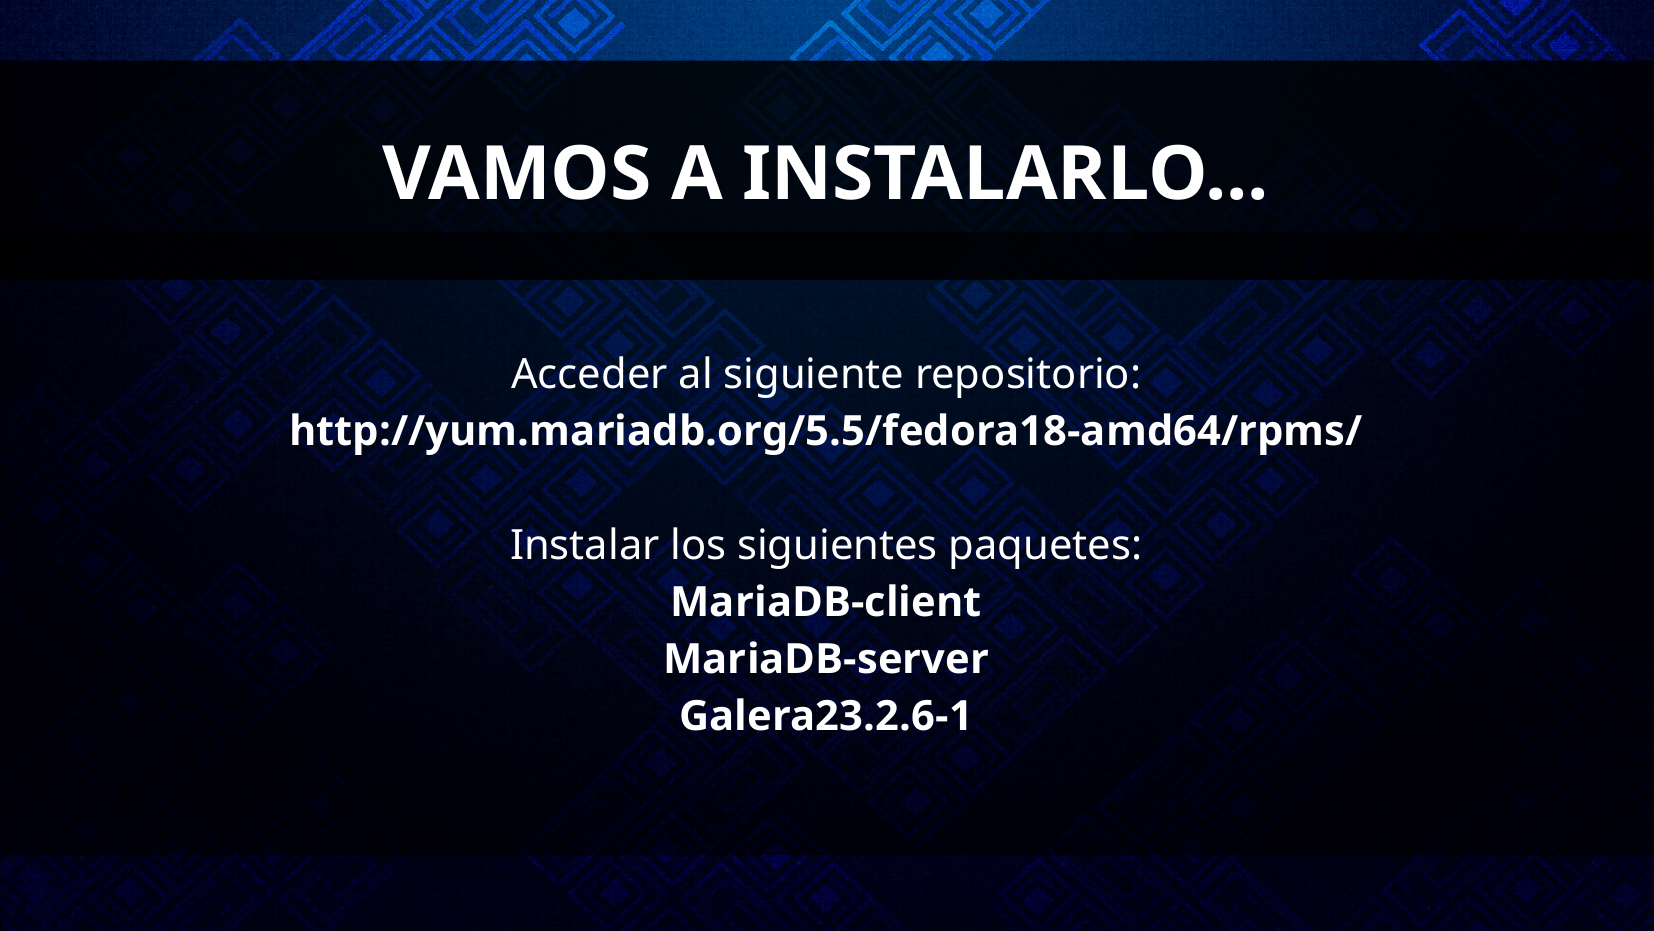

VAMOS A INSTALARLO...
Acceder al siguiente repositorio:
http://yum.mariadb.org/5.5/fedora18-amd64/rpms/
Instalar los siguientes paquetes:
MariaDB-client
MariaDB-server
Galera23.2.6-1